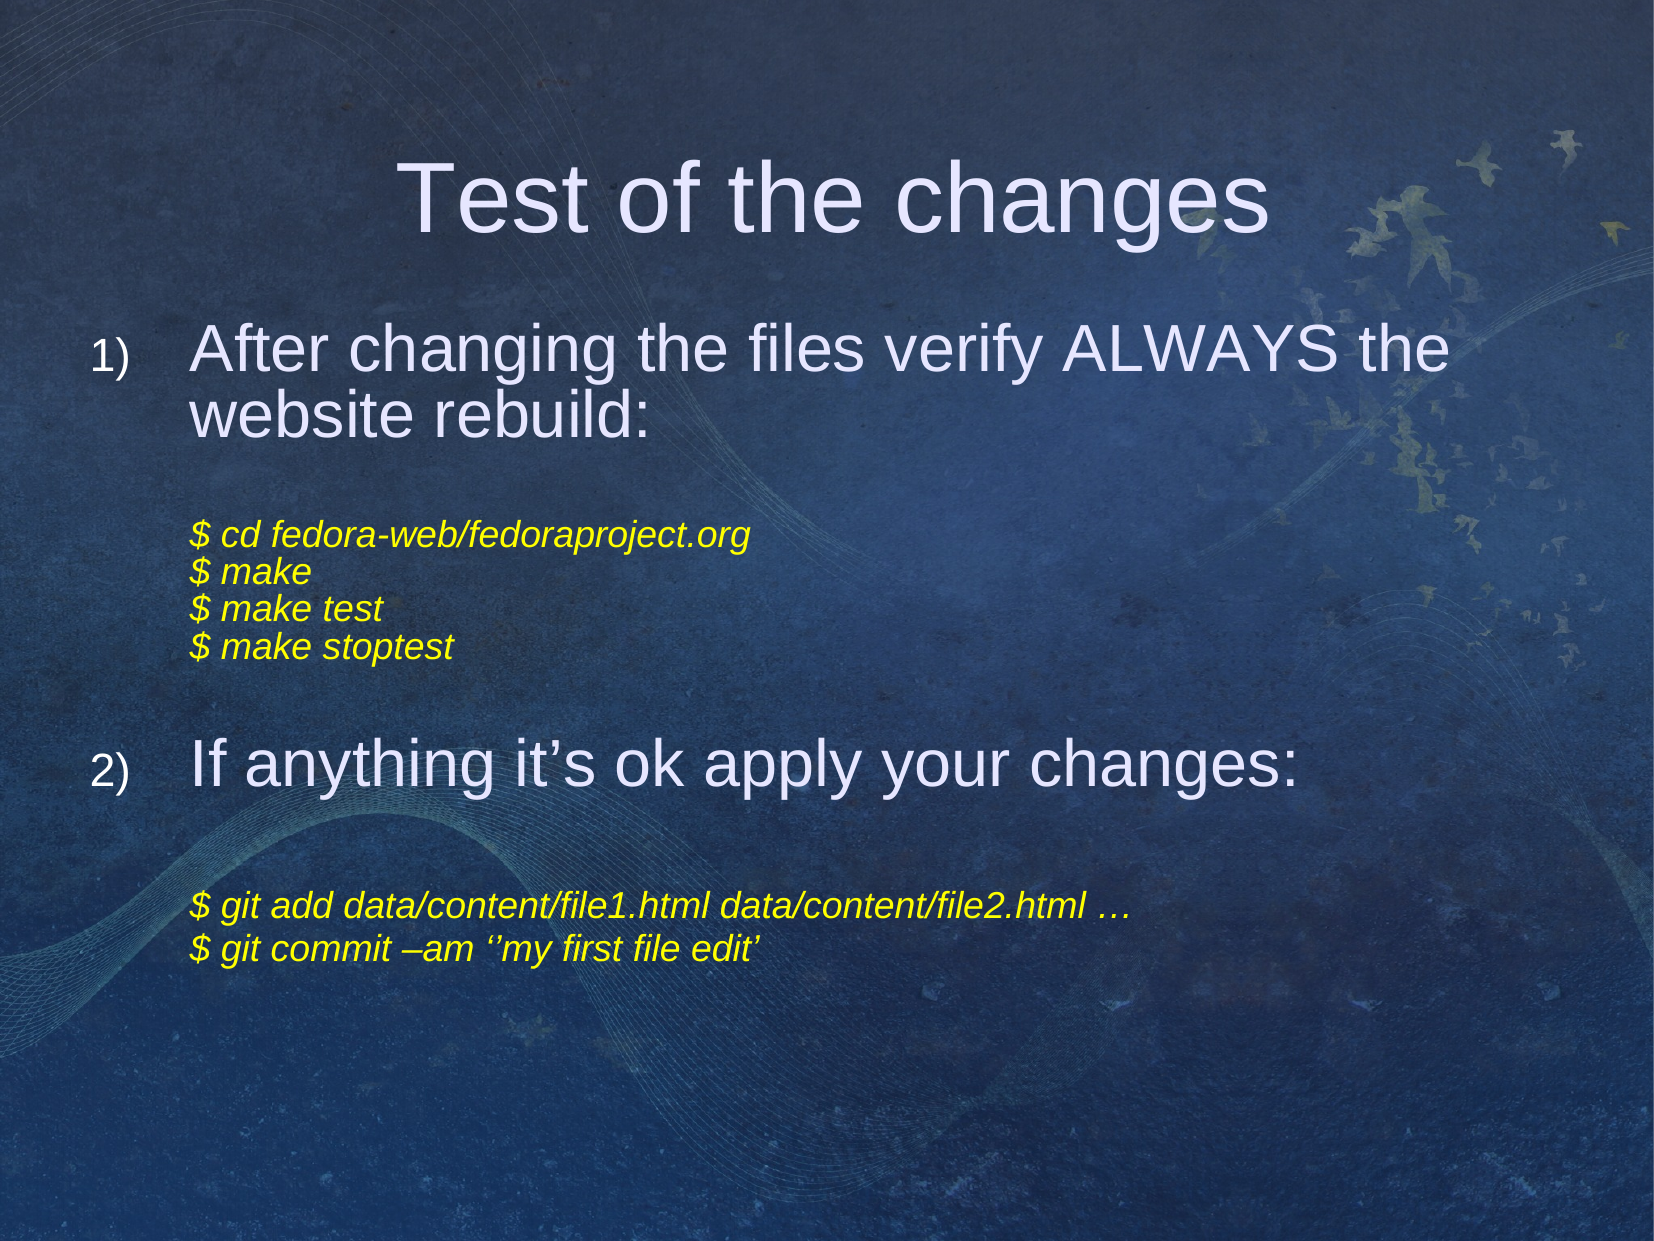

Test of the changes
After changing the files verify ALWAYS the website rebuild:
	$ cd fedora-web/fedoraproject.org
	$ make
	$ make test
	$ make stoptest
If anything it’s ok apply your changes:
	$ git add data/content/file1.html data/content/file2.html …
	$ git commit –am ‘’my first file edit’